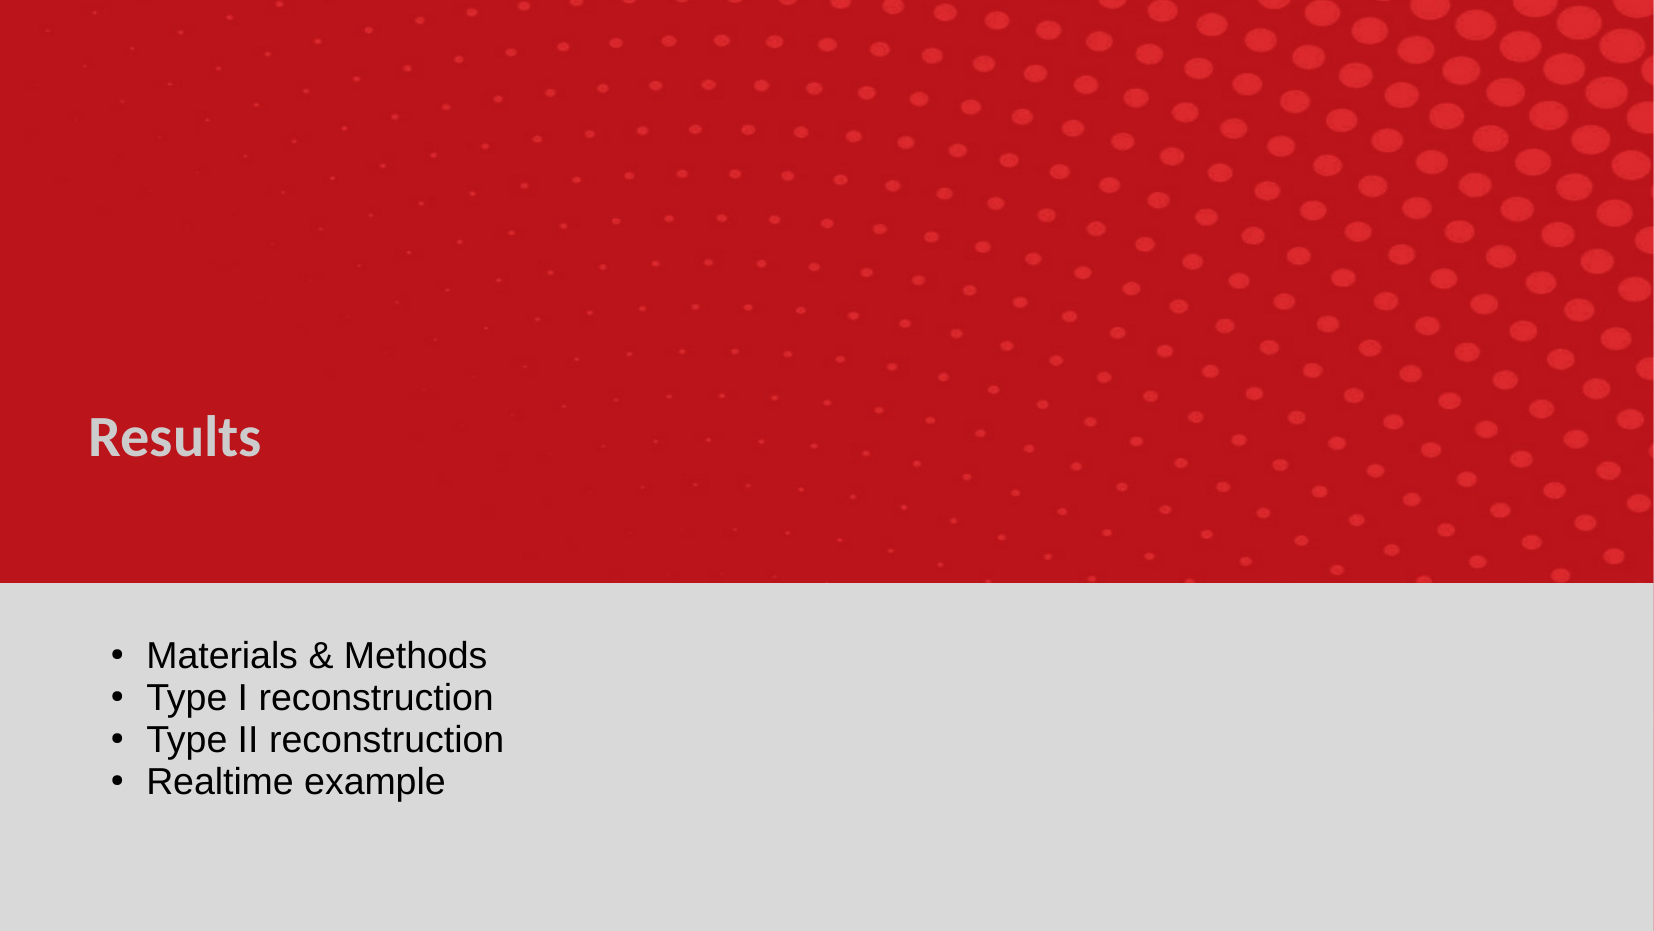

# Results
Materials & Methods
Type I reconstruction
Type II reconstruction
Realtime example
14